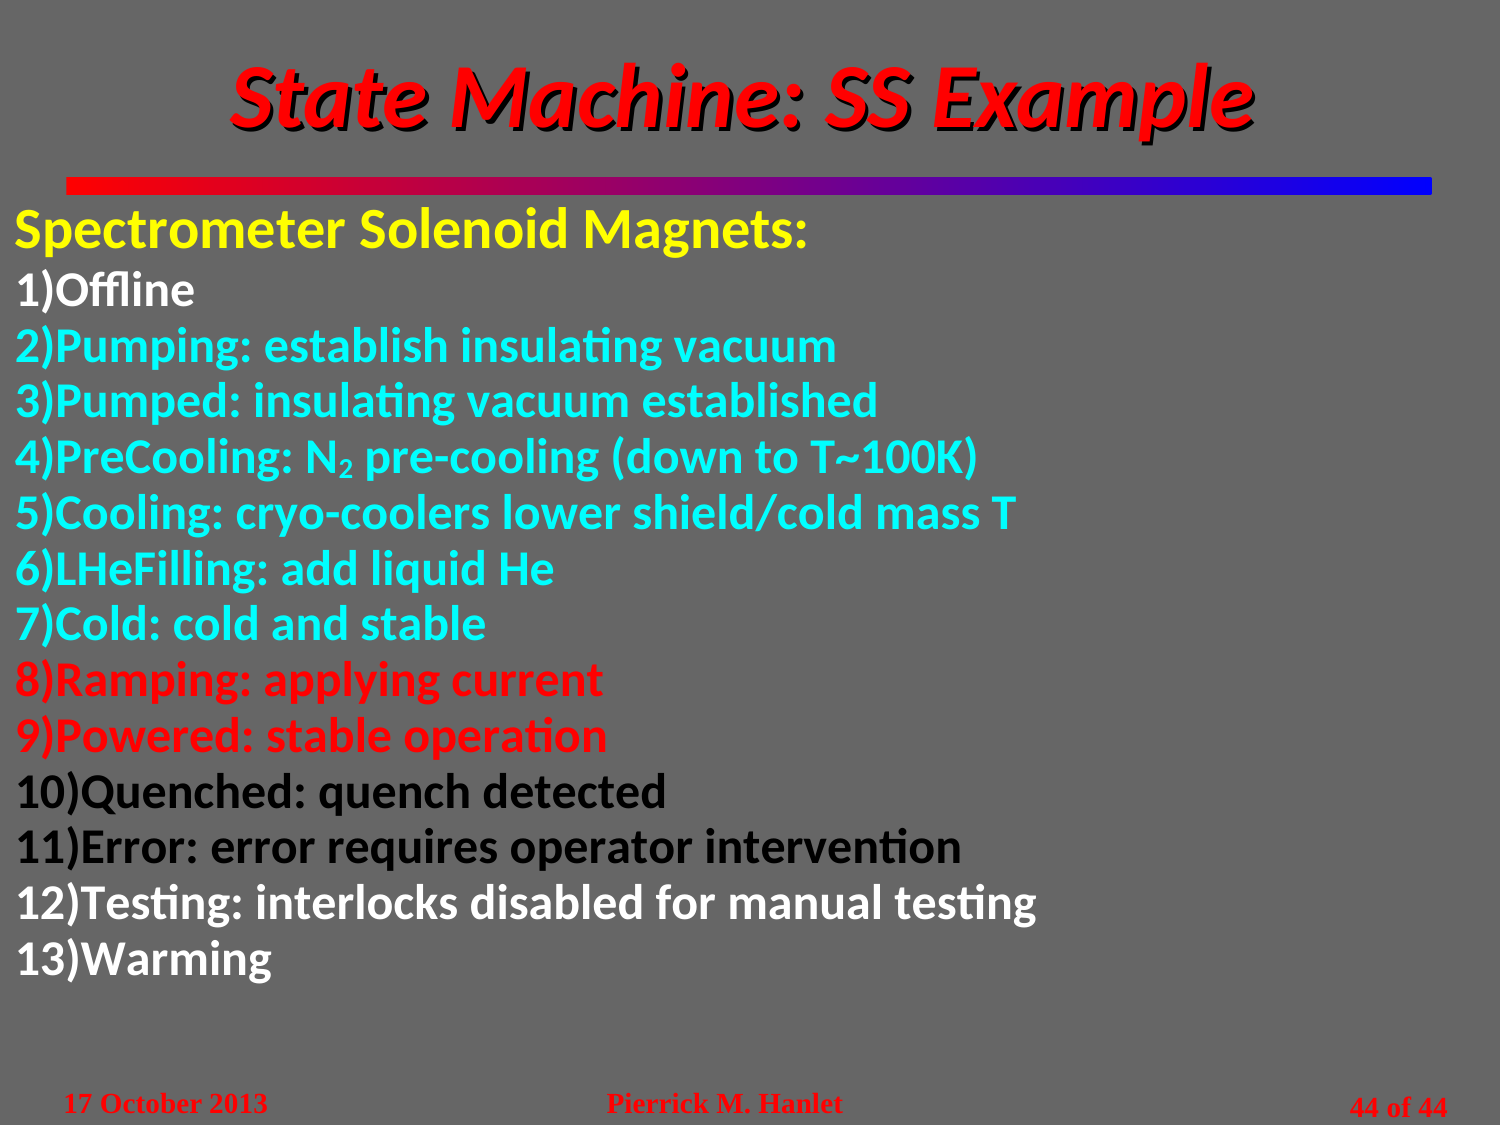

# State Machine: SS Example
Spectrometer Solenoid Magnets:
Offline
Pumping: establish insulating vacuum
Pumped: insulating vacuum established
PreCooling: N2 pre-cooling (down to T~100K)
Cooling: cryo-coolers lower shield/cold mass T
LHeFilling: add liquid He
Cold: cold and stable
Ramping: applying current
Powered: stable operation
Quenched: quench detected
Error: error requires operator intervention
Testing: interlocks disabled for manual testing
Warming
44
17 October 2013
Pierrick Hanlet